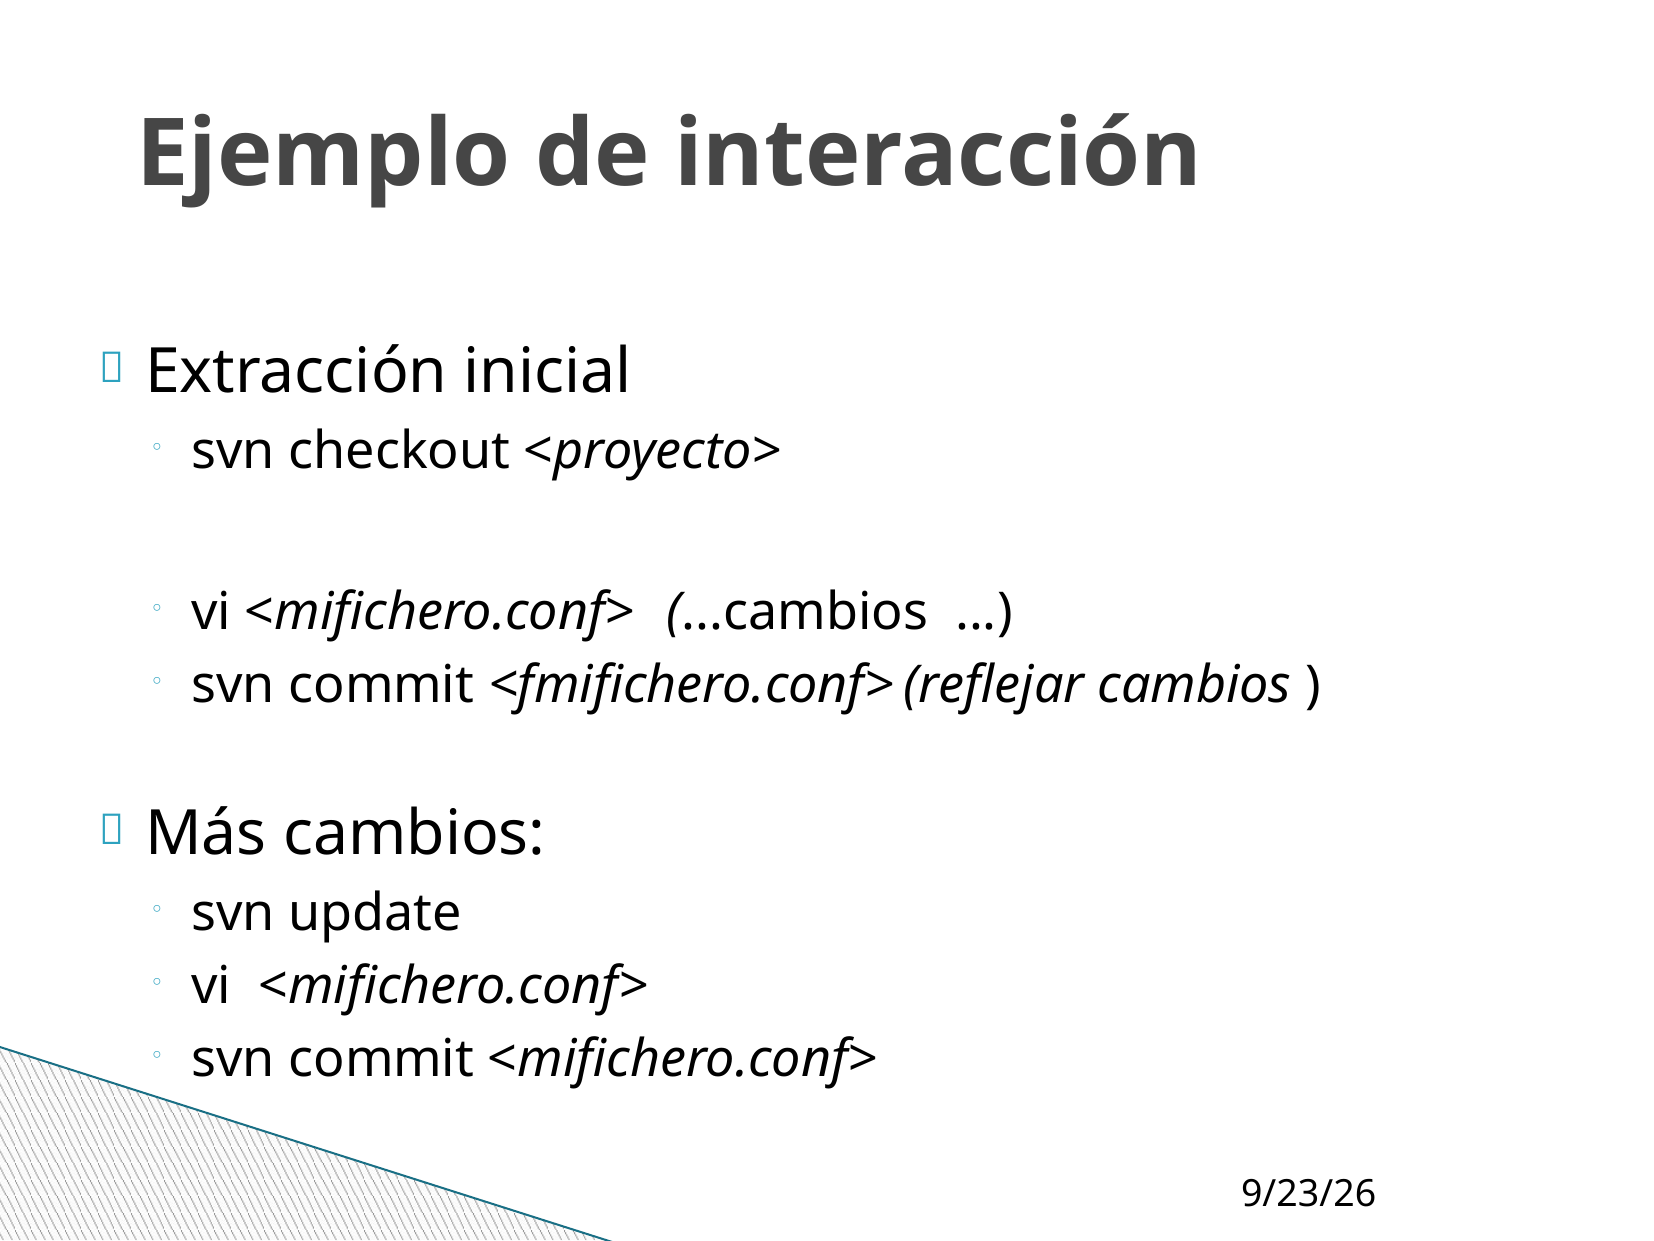

Ejemplo de interacción
# Extracción inicial
svn checkout <proyecto>
vi <mifichero.conf>	(...cambios ...)
svn commit <fmifichero.conf>	(reflejar cambios )
Más cambios:
svn update
vi <mifichero.conf>
svn commit <mifichero.conf>